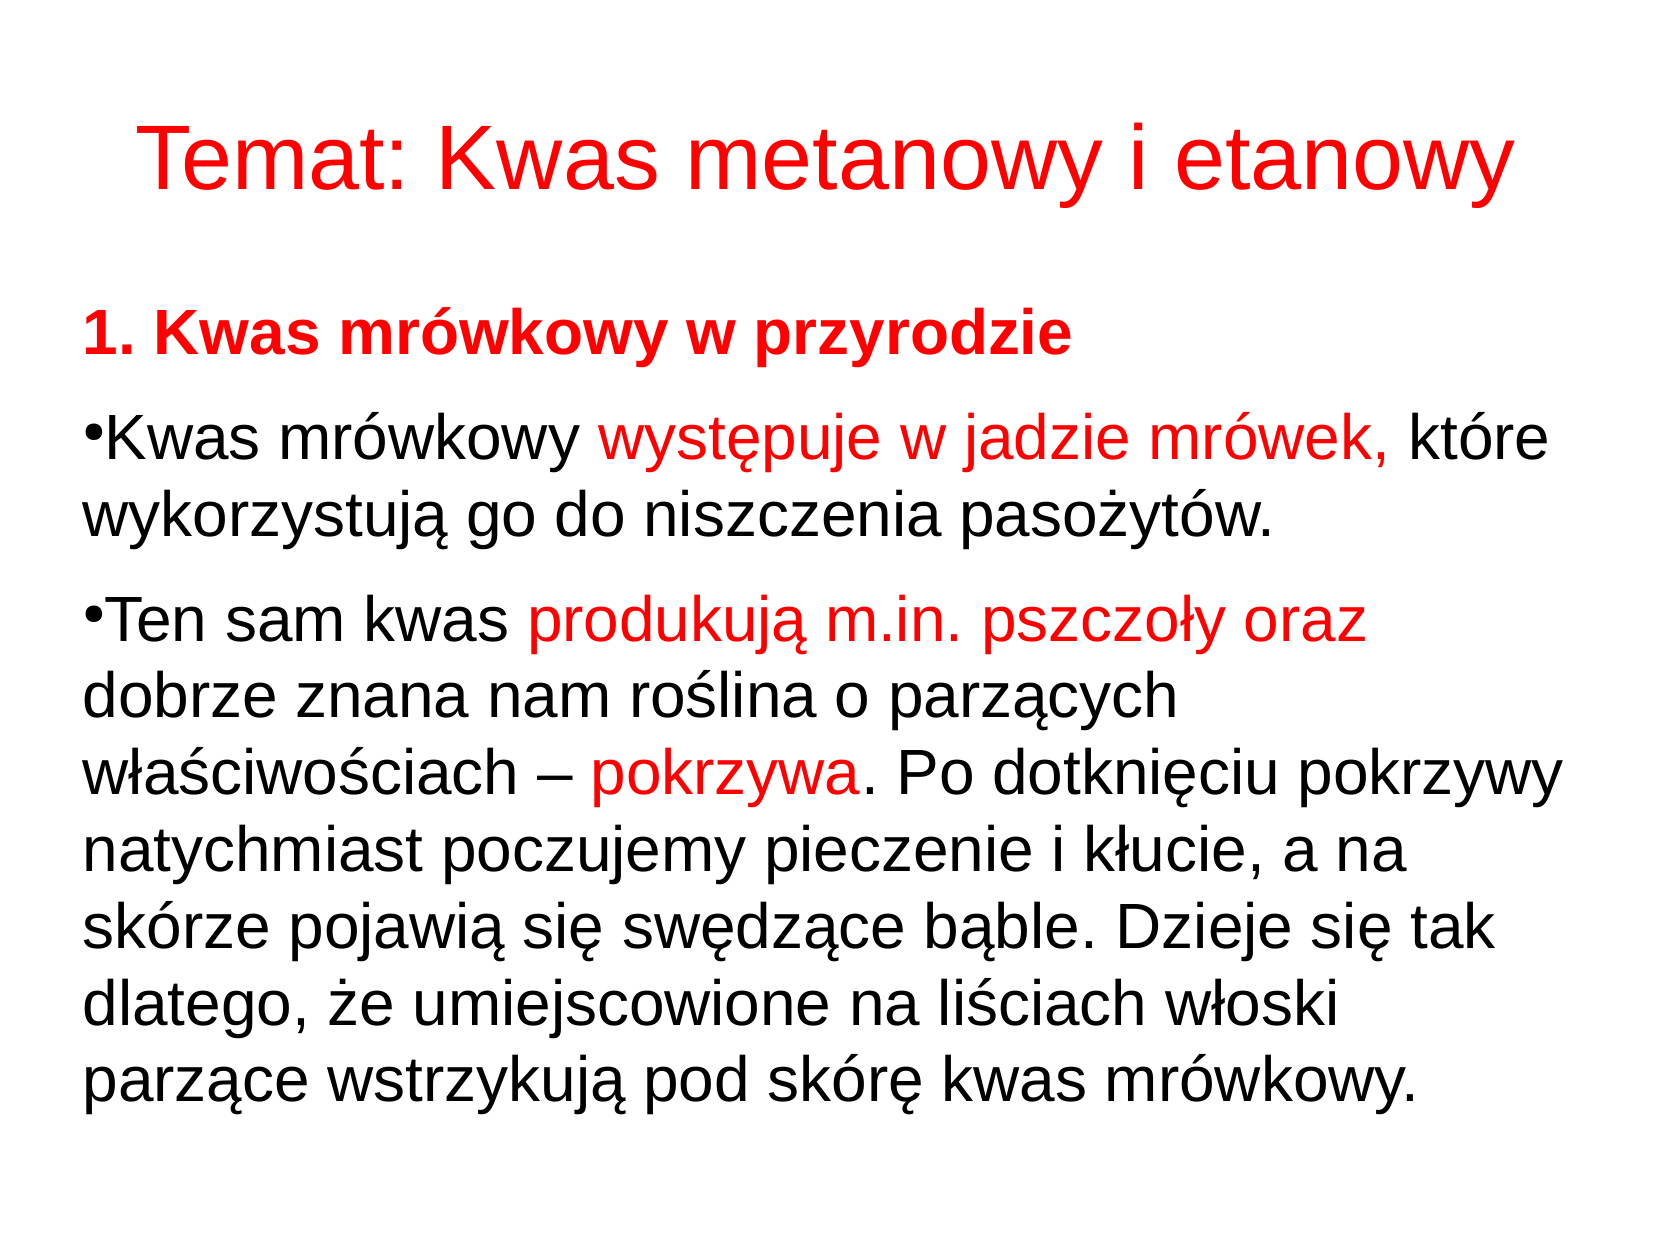

# Temat: Kwas metanowy i etanowy
1. Kwas mrówkowy w przyrodzie
Kwas mrówkowy występuje w jadzie mrówek, które wykorzystują go do niszczenia pasożytów.
Ten sam kwas produkują m.in. pszczoły oraz dobrze znana nam roślina o parzących właściwościach – pokrzywa. Po dotknięciu pokrzywy natychmiast poczujemy pieczenie i kłucie, a na skórze pojawią się swędzące bąble. Dzieje się tak dlatego, że umiejscowione na liściach włoski parzące wstrzykują pod skórę kwas mrówkowy.